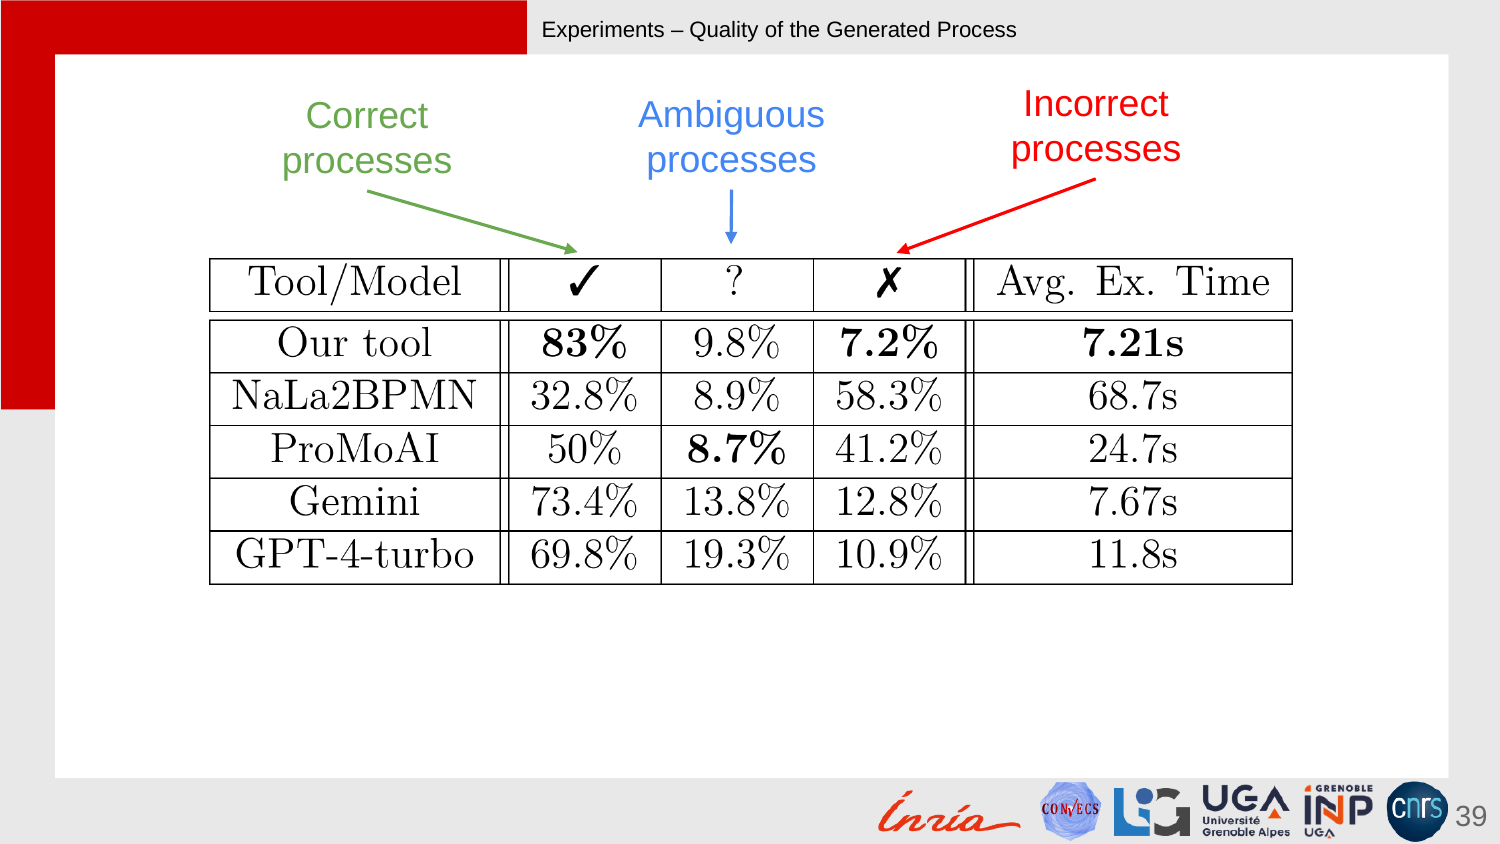

# Experiments – Quality of the Generated Process
Incorrect
processes
Ambiguous
processes
Correct
processes
39